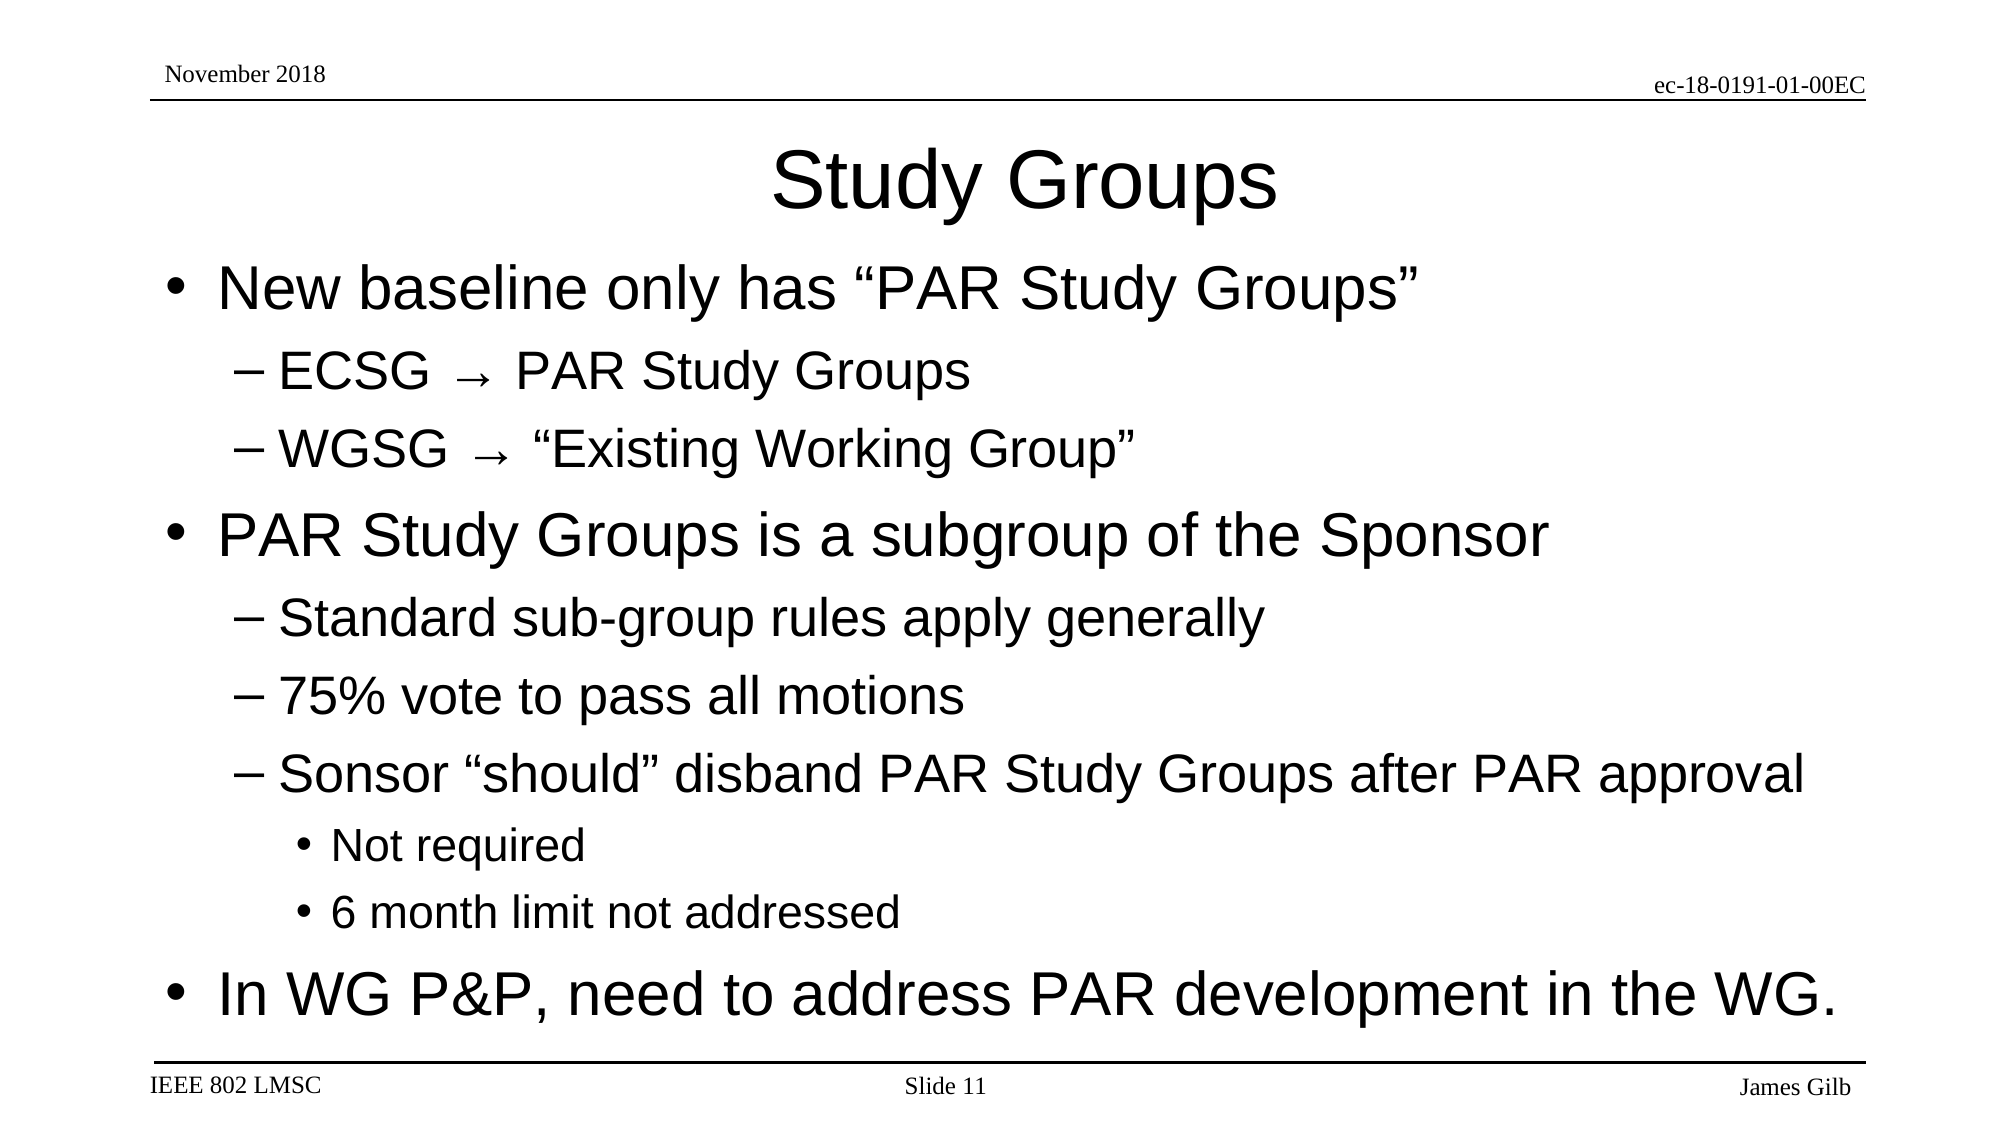

# Study Groups
New baseline only has “PAR Study Groups”
ECSG → PAR Study Groups
WGSG → “Existing Working Group”
PAR Study Groups is a subgroup of the Sponsor
Standard sub-group rules apply generally
75% vote to pass all motions
Sonsor “should” disband PAR Study Groups after PAR approval
Not required
6 month limit not addressed
In WG P&P, need to address PAR development in the WG.
11